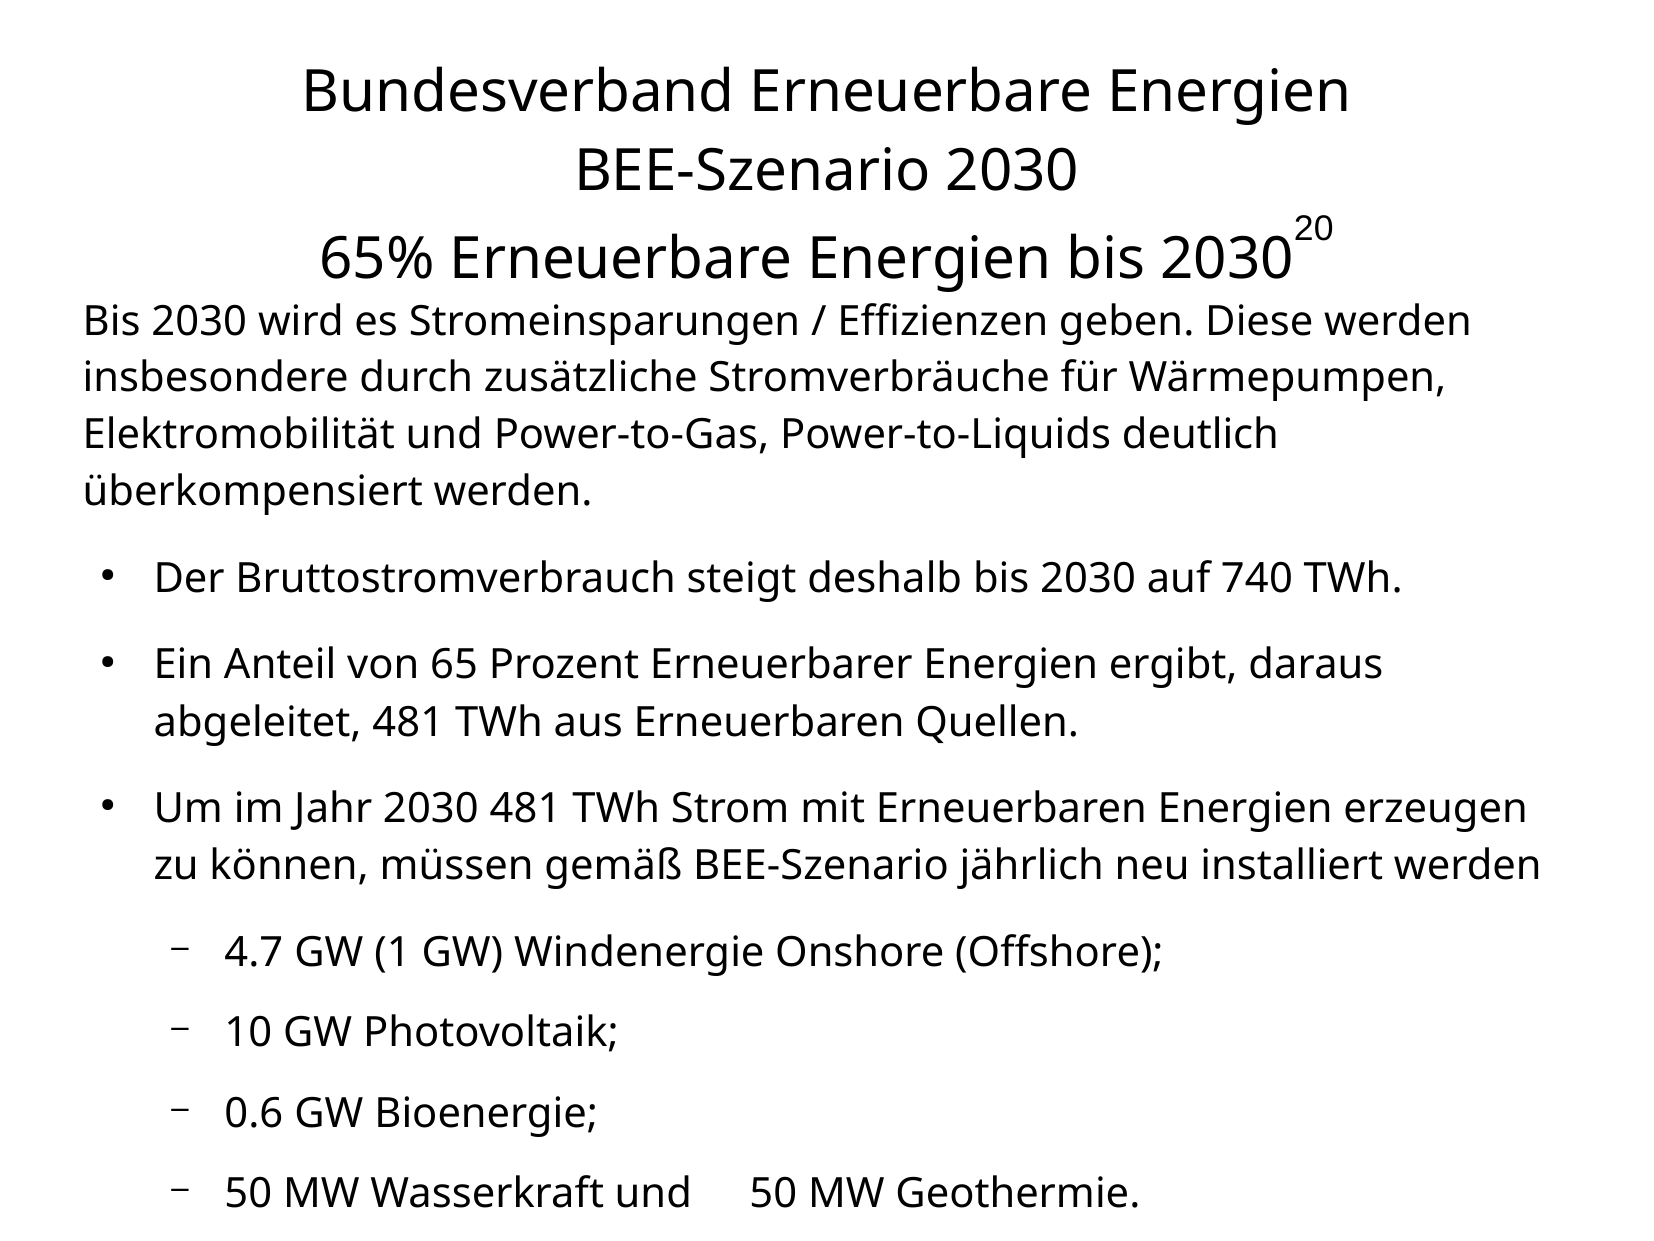

# Bundesverband Erneuerbare Energien BEE-Szenario 2030 65% Erneuerbare Energien bis 203020
Bis 2030 wird es Stromeinsparungen / Effizienzen geben. Diese werden insbesondere durch zusätzliche Stromverbräuche für Wärmepumpen, Elektromobilität und Power-to-Gas, Power-to-Liquids deutlich überkompensiert werden.
Der Bruttostromverbrauch steigt deshalb bis 2030 auf 740 TWh.
Ein Anteil von 65 Prozent Erneuerbarer Energien ergibt, daraus abgeleitet, 481 TWh aus Erneuerbaren Quellen.
Um im Jahr 2030 481 TWh Strom mit Erneuerbaren Energien erzeugen zu können, müssen gemäß BEE-Szenario jährlich neu installiert werden
4.7 GW (1 GW) Windenergie Onshore (Offshore);
10 GW Photovoltaik;
0.6 GW Bioenergie;
50 MW Wasserkraft und	50 MW Geothermie.
Die politischen Rahmenbedingungen müssen entsprechend angepasst werden, damit diese Ausbaupfade beschritten werden können.